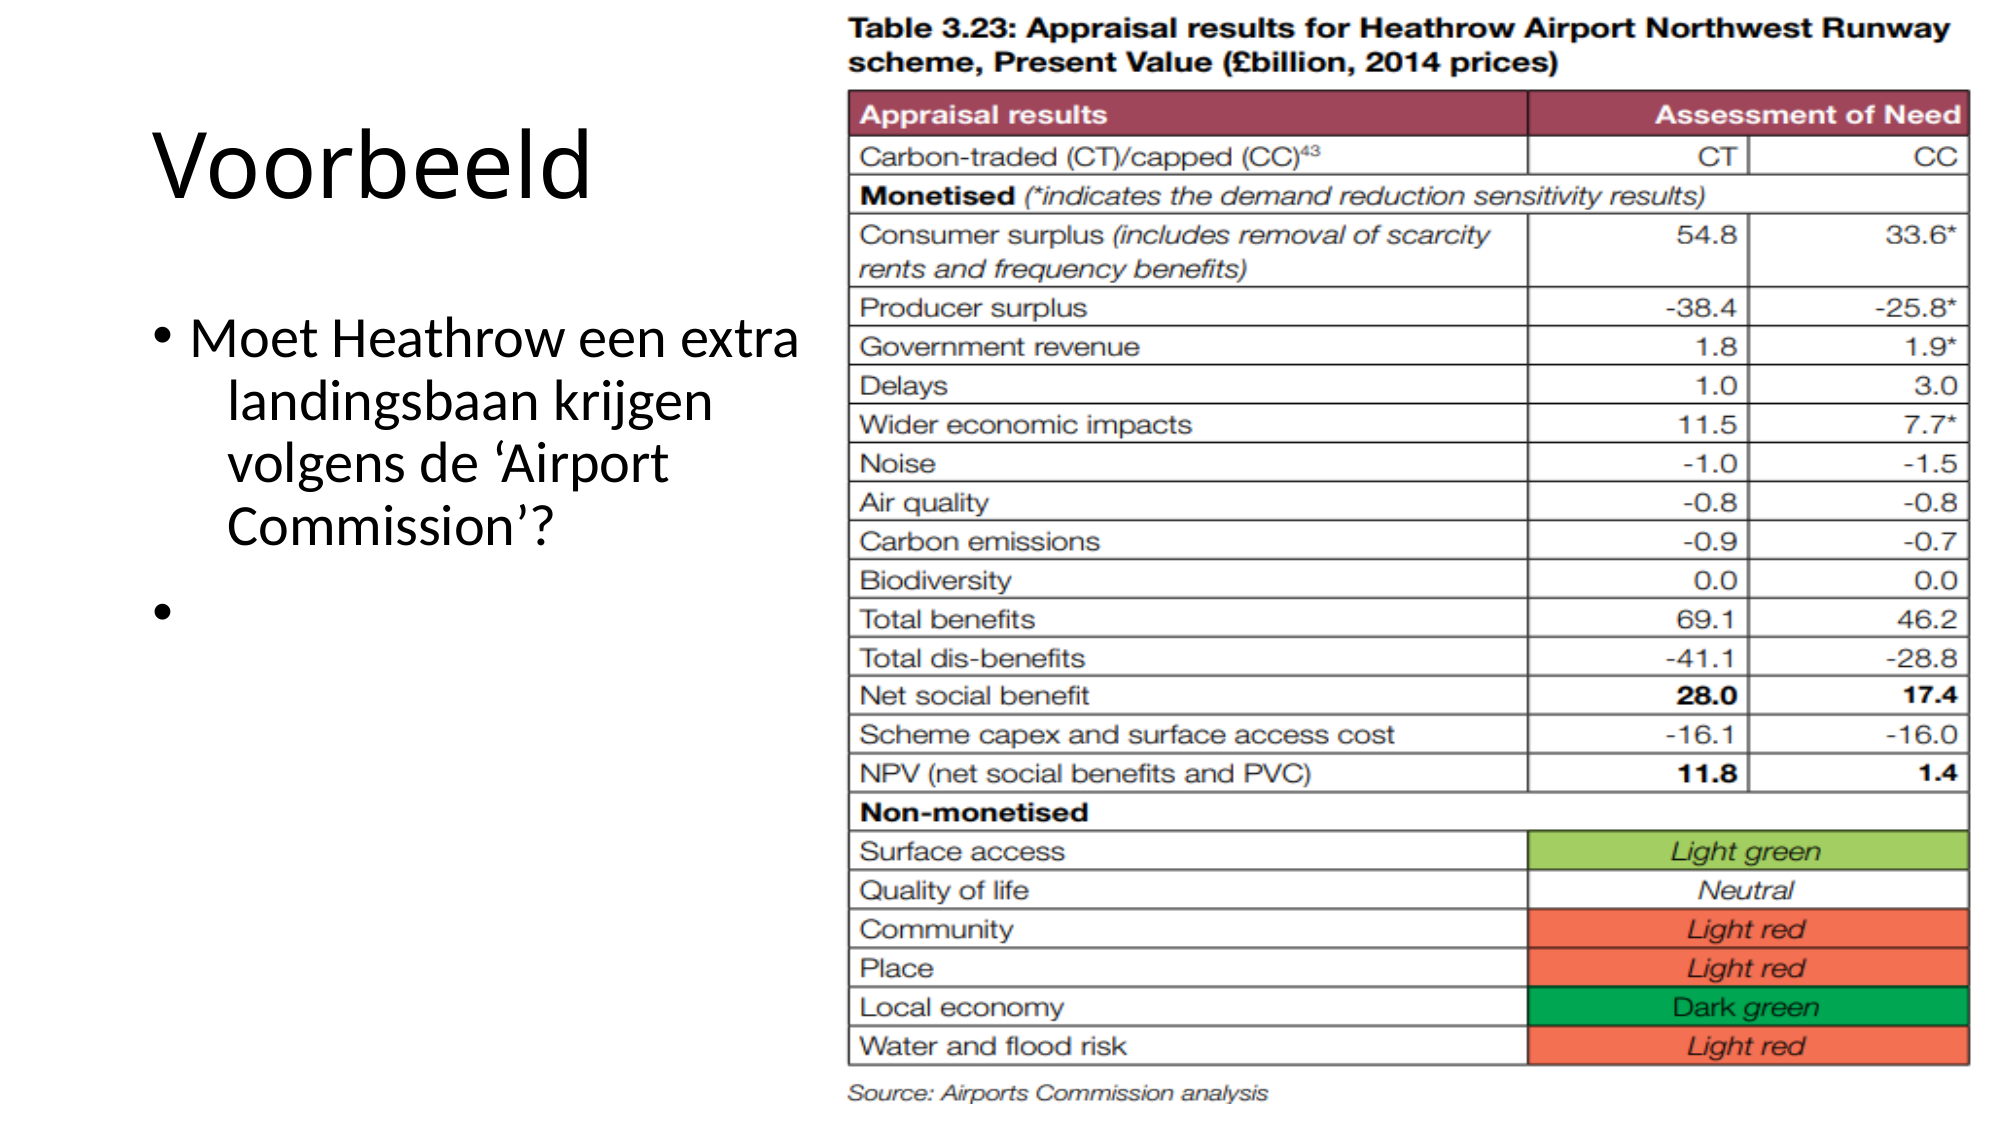

# Voorbeeld
Moet Heathrow een extra landingsbaan krijgen volgens de ‘Airport Commission’?